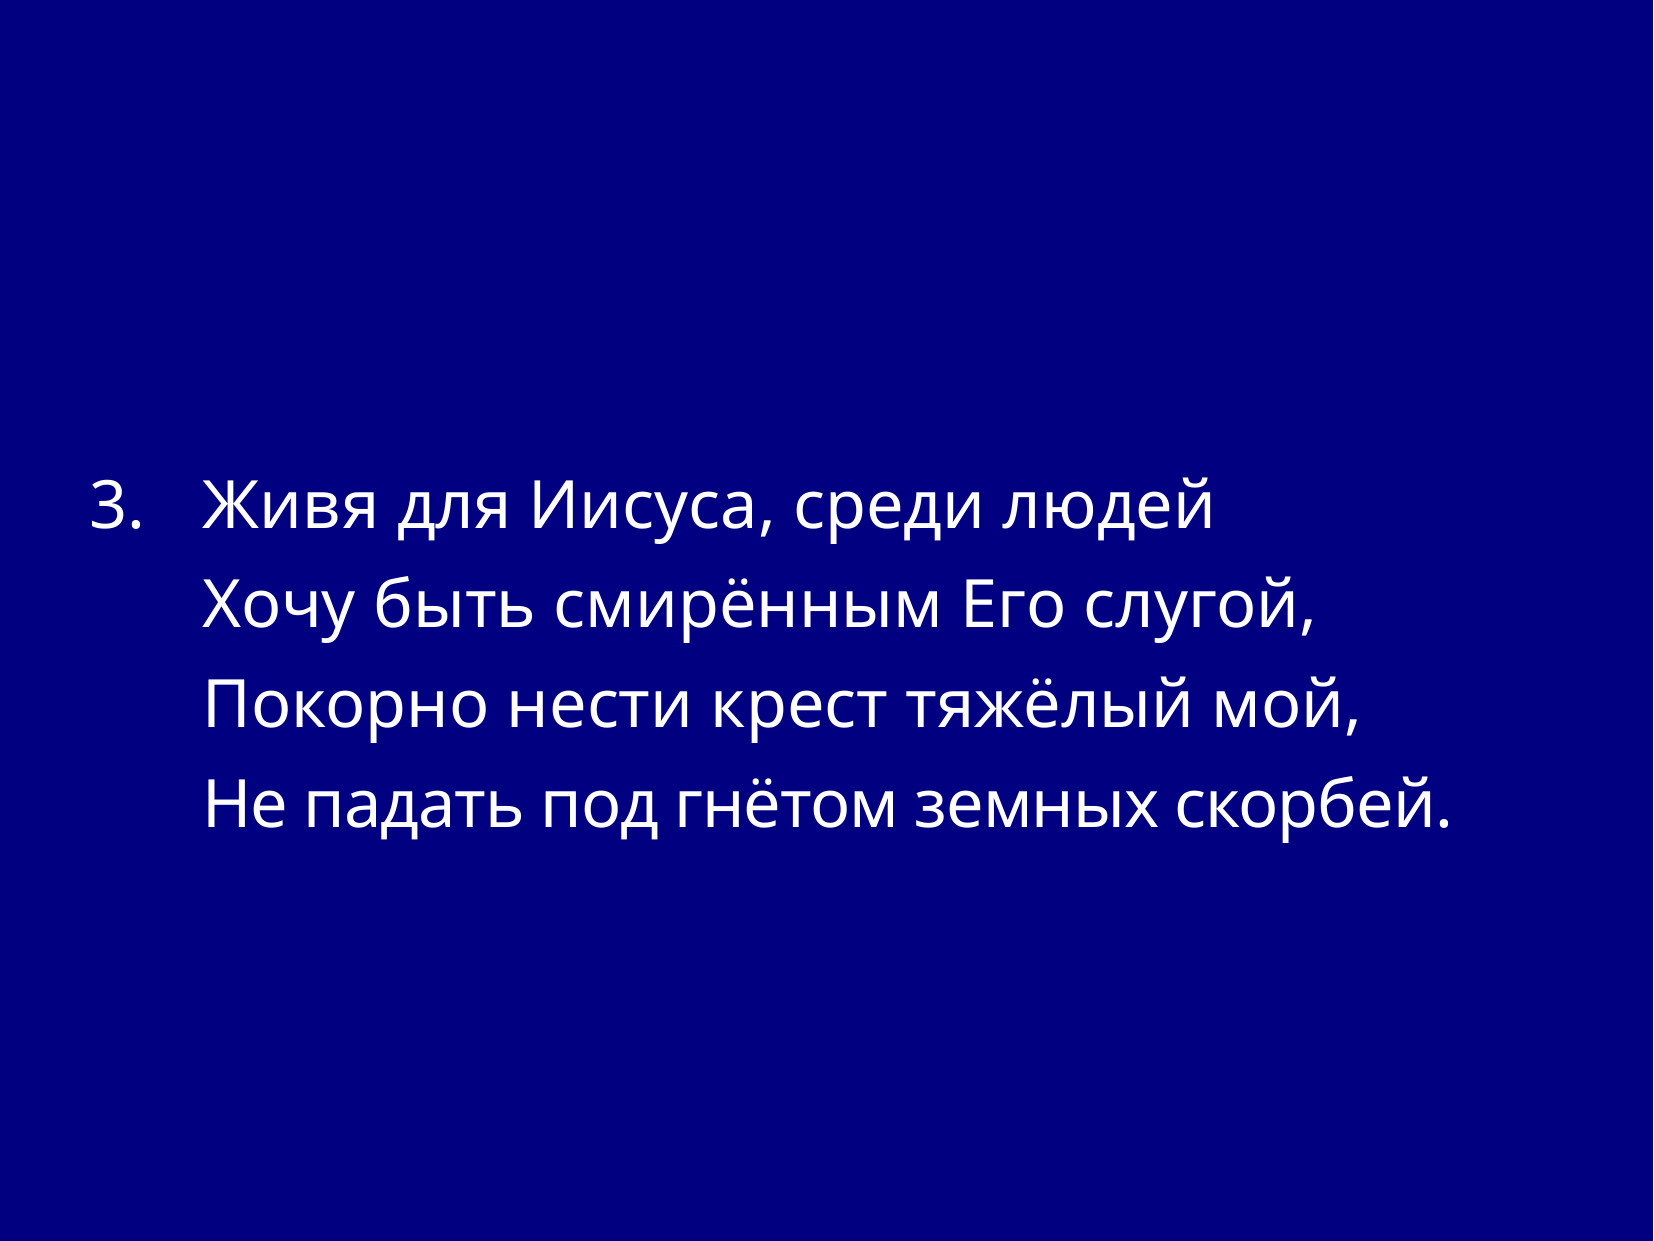

3.	Живя для Иисуса, среди людей
	Хочу быть смирённым Его слугой,
	Покорно нести крест тяжёлый мой,
	Не падать под гнётом земных скорбей.